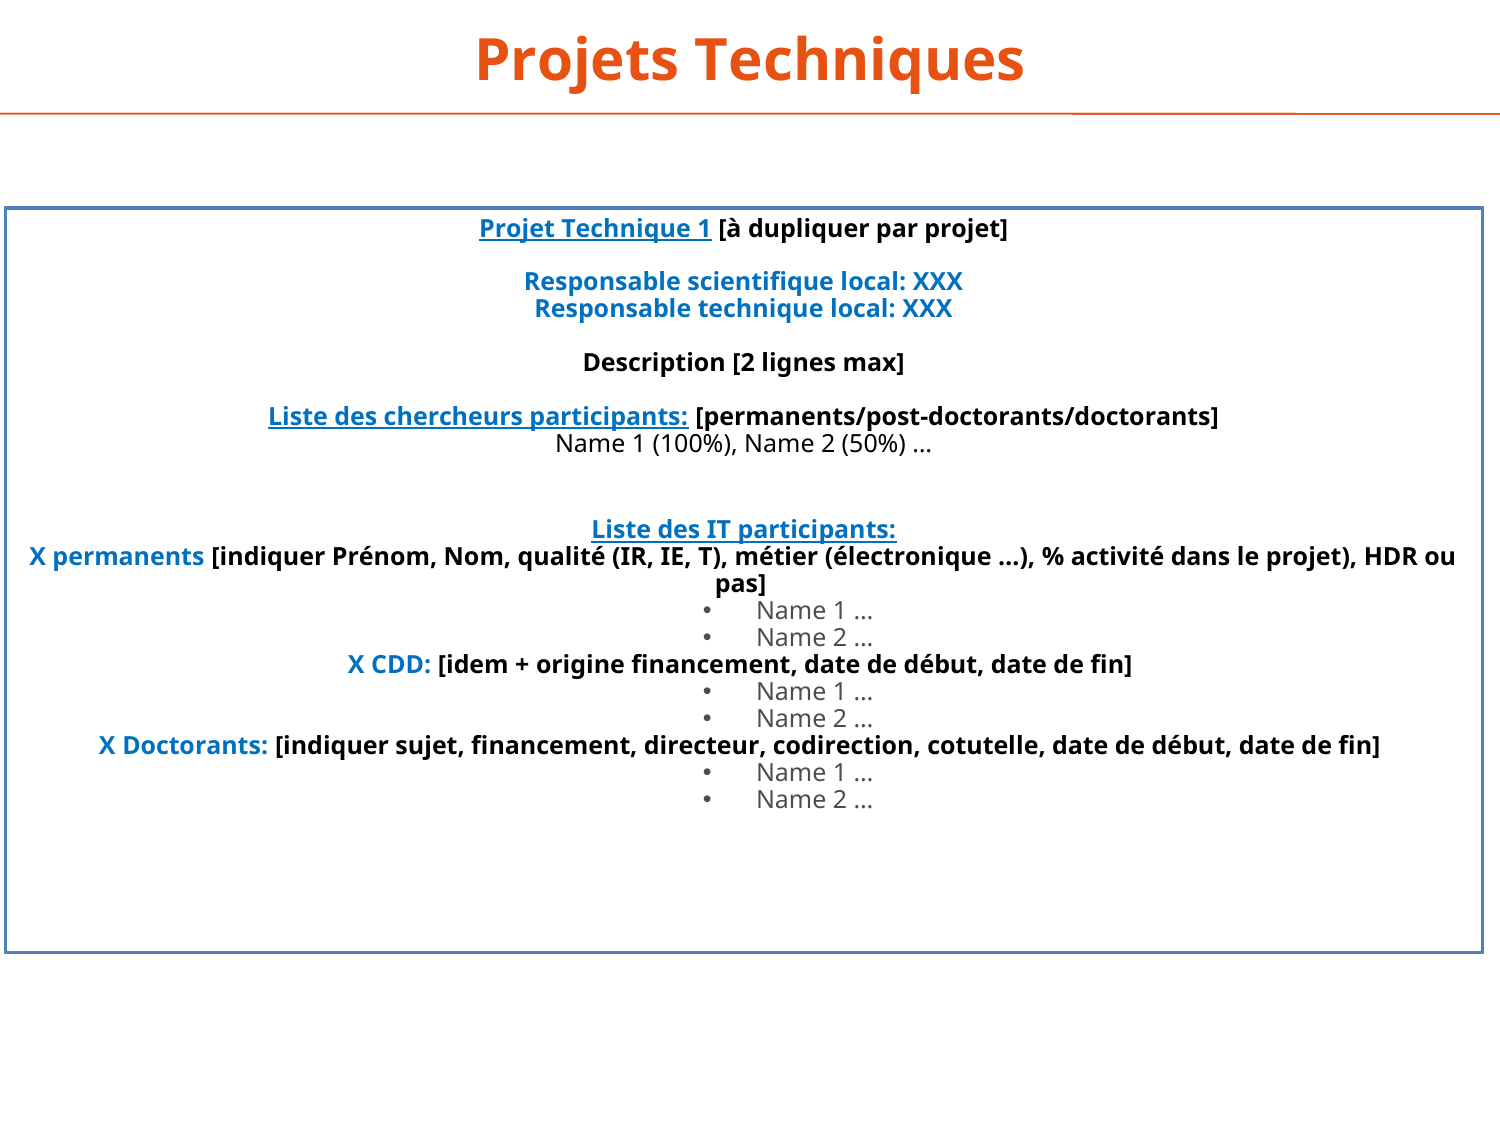

Projets Techniques
Projet Technique 1 [à dupliquer par projet]
Responsable scientifique local: XXX
Responsable technique local: XXX
Description [2 lignes max]
Liste des chercheurs participants: [permanents/post-doctorants/doctorants]
Name 1 (100%), Name 2 (50%) …
Liste des IT participants:
X permanents [indiquer Prénom, Nom, qualité (IR, IE, T), métier (électronique …), % activité dans le projet), HDR ou pas]
Name 1 …
Name 2 …
X CDD: [idem + origine financement, date de début, date de fin]
Name 1 …
Name 2 …
X Doctorants: [indiquer sujet, financement, directeur, codirection, cotutelle, date de début, date de fin]
Name 1 …
Name 2 …